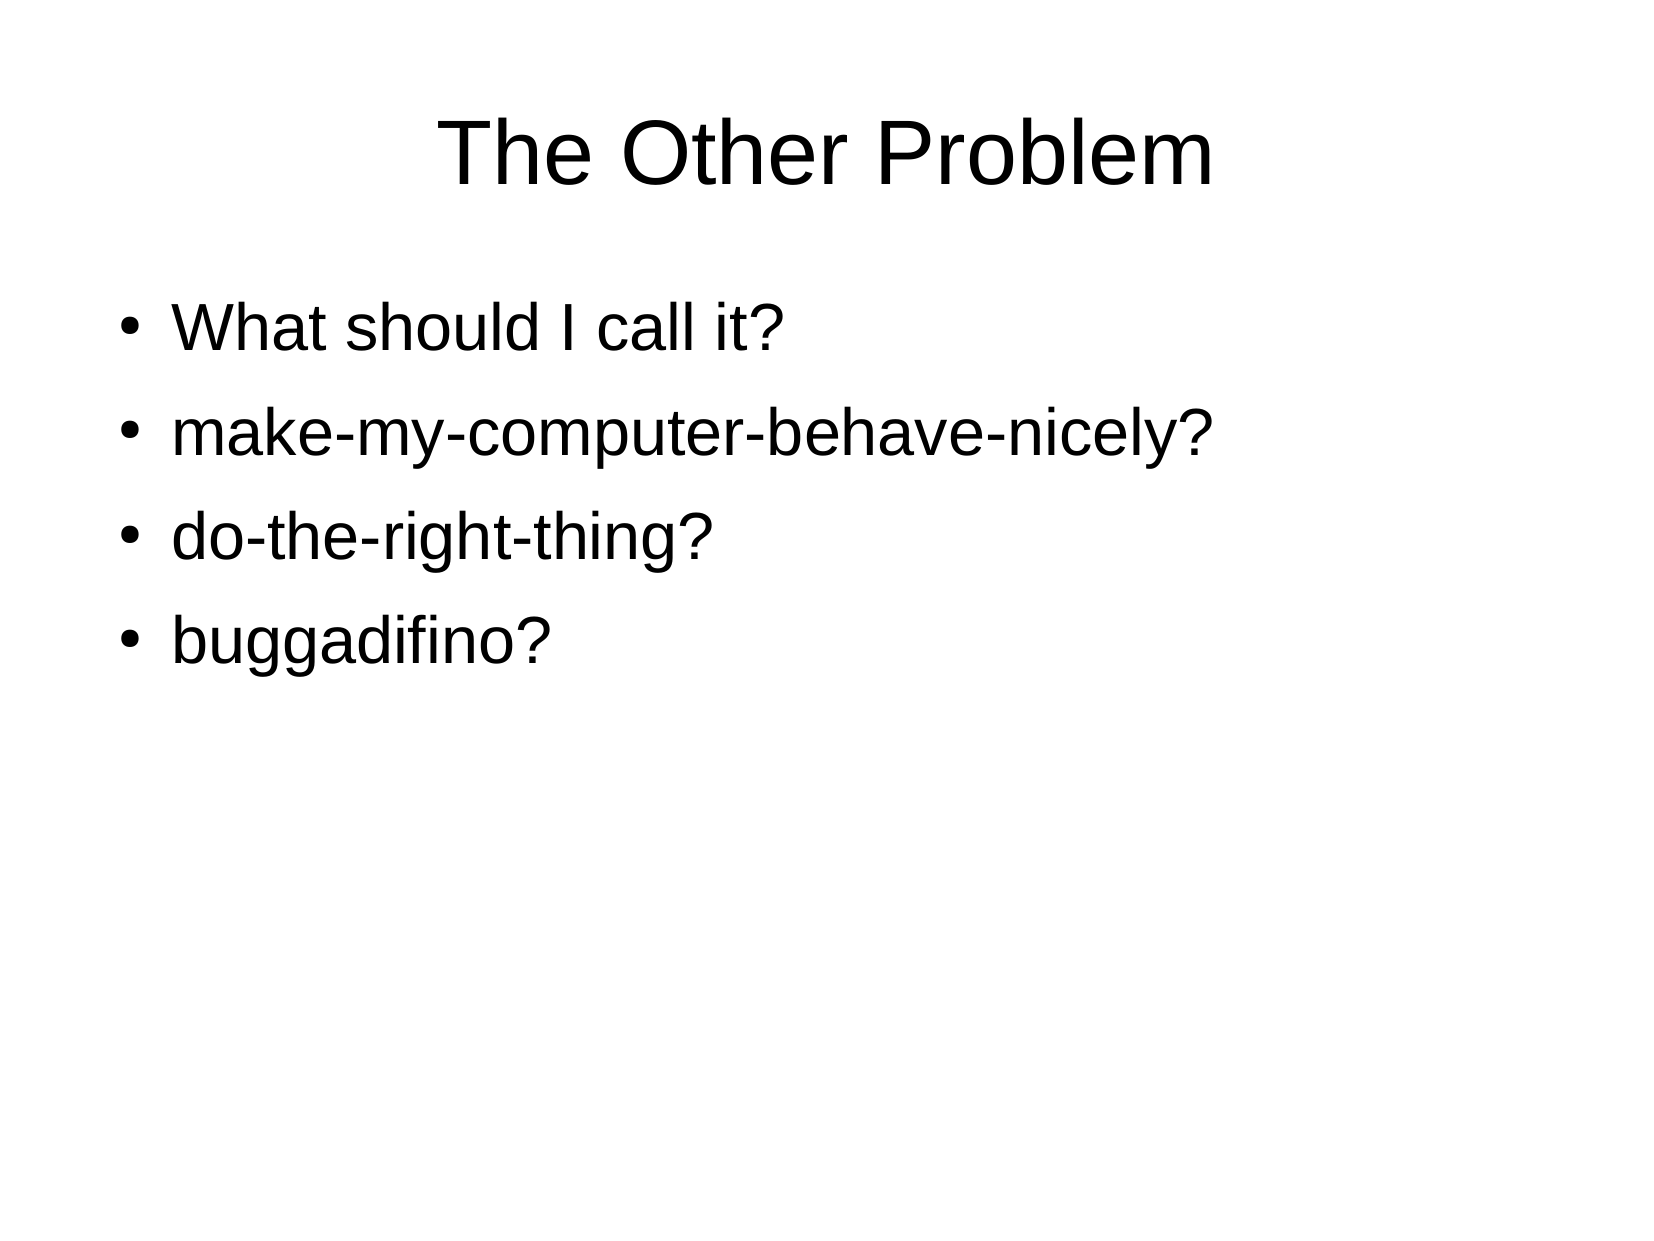

# The Other Problem
What should I call it?
make-my-computer-behave-nicely?
do-the-right-thing?
buggadifino?